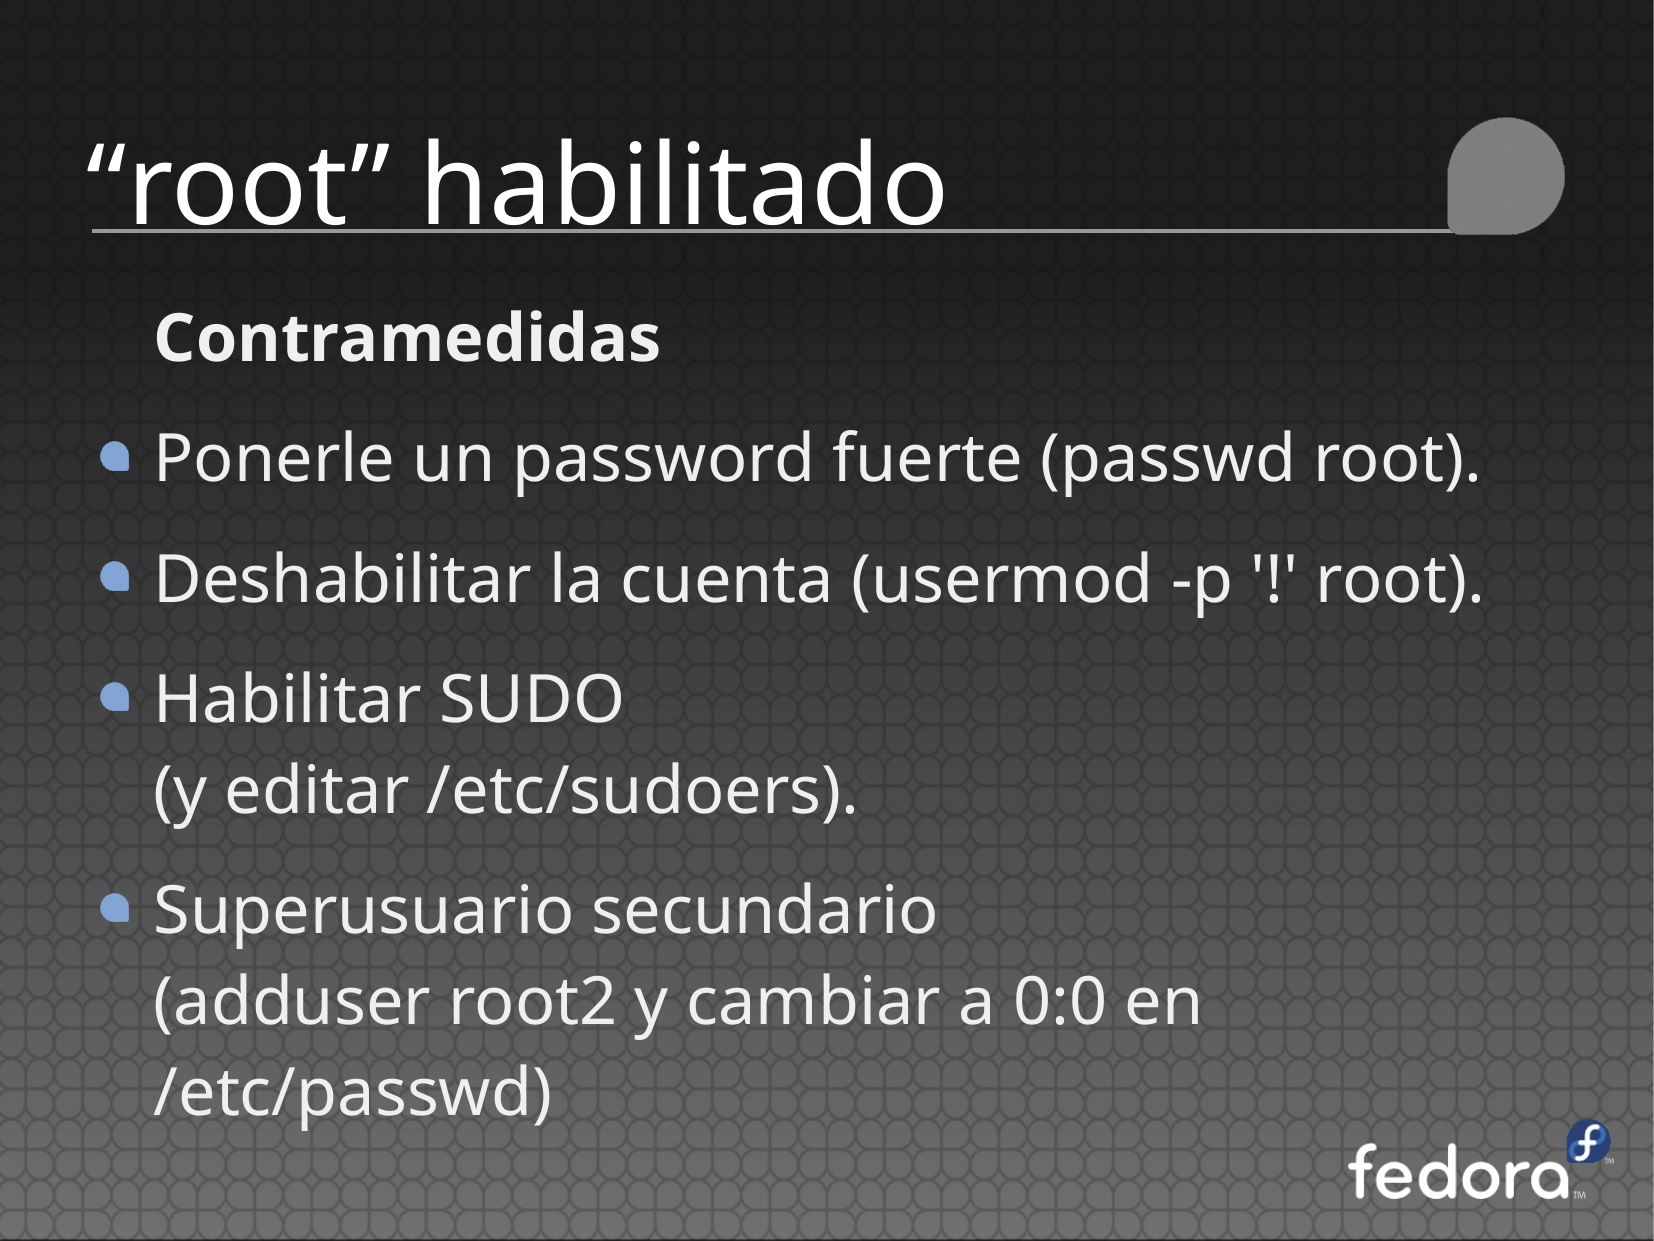

# “root” habilitado
Contramedidas
Ponerle un password fuerte (passwd root).
Deshabilitar la cuenta (usermod -p '!' root).
Habilitar SUDO
(y editar /etc/sudoers).
Superusuario secundario
(adduser root2 y cambiar a 0:0 en /etc/passwd)